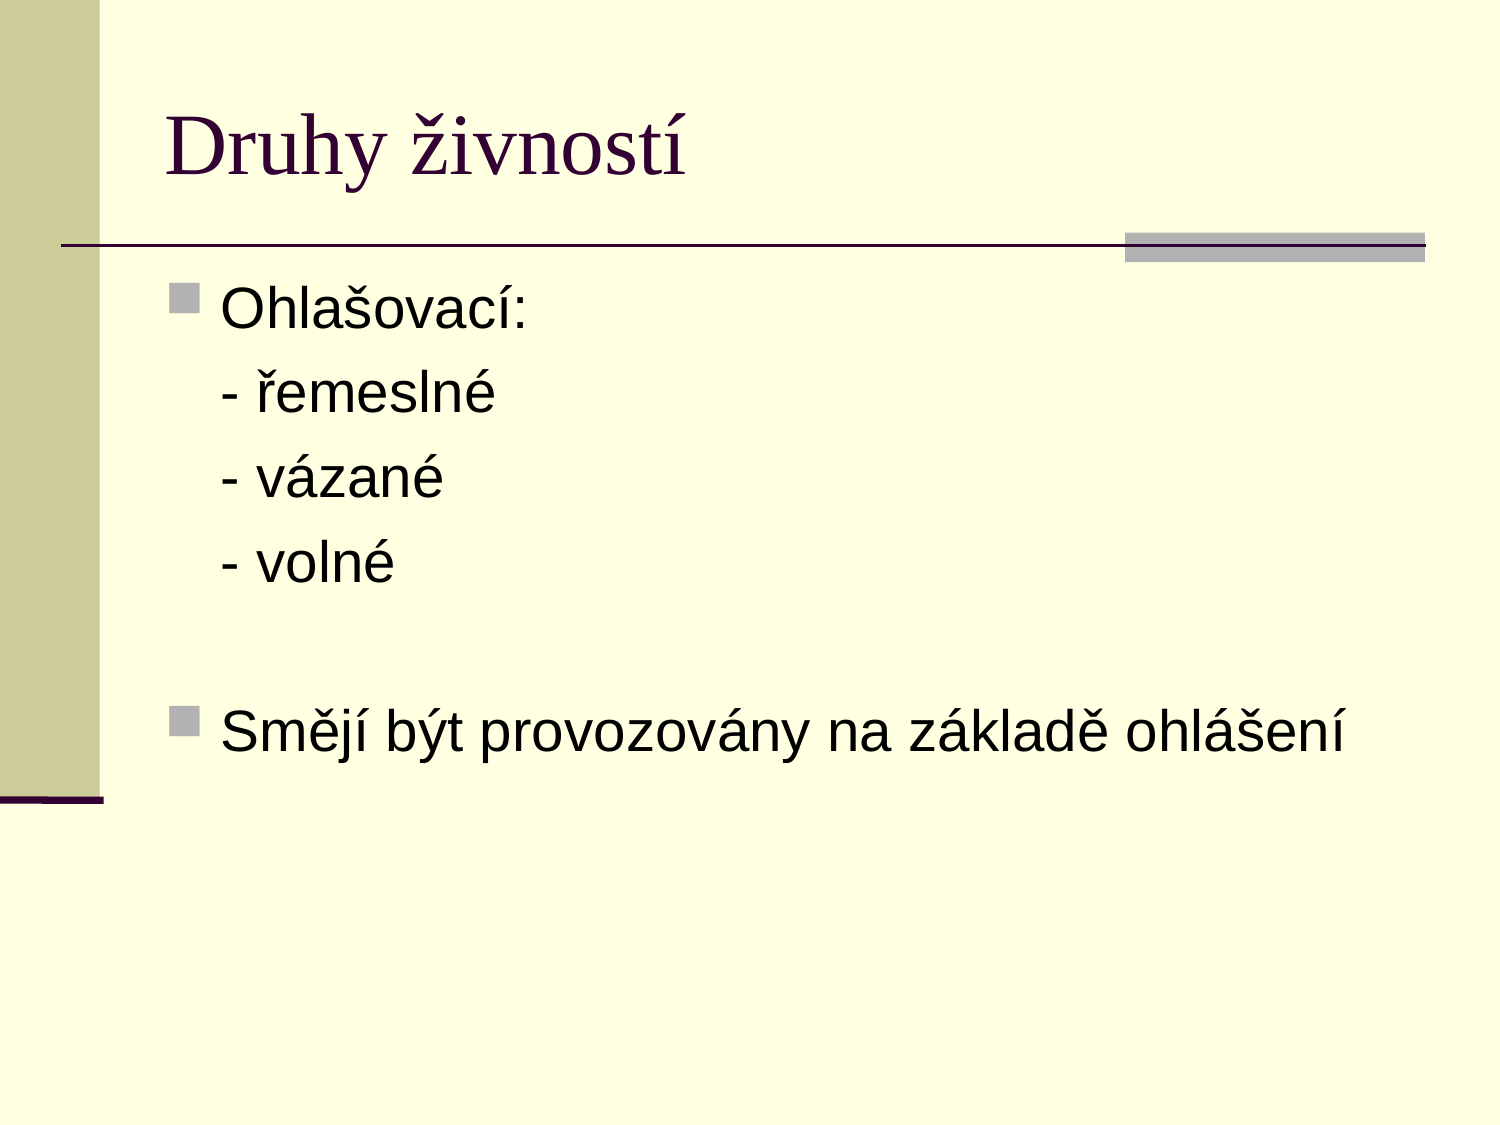

# Druhy živností
Ohlašovací:
	- řemeslné
	- vázané
	- volné
Smějí být provozovány na základě ohlášení